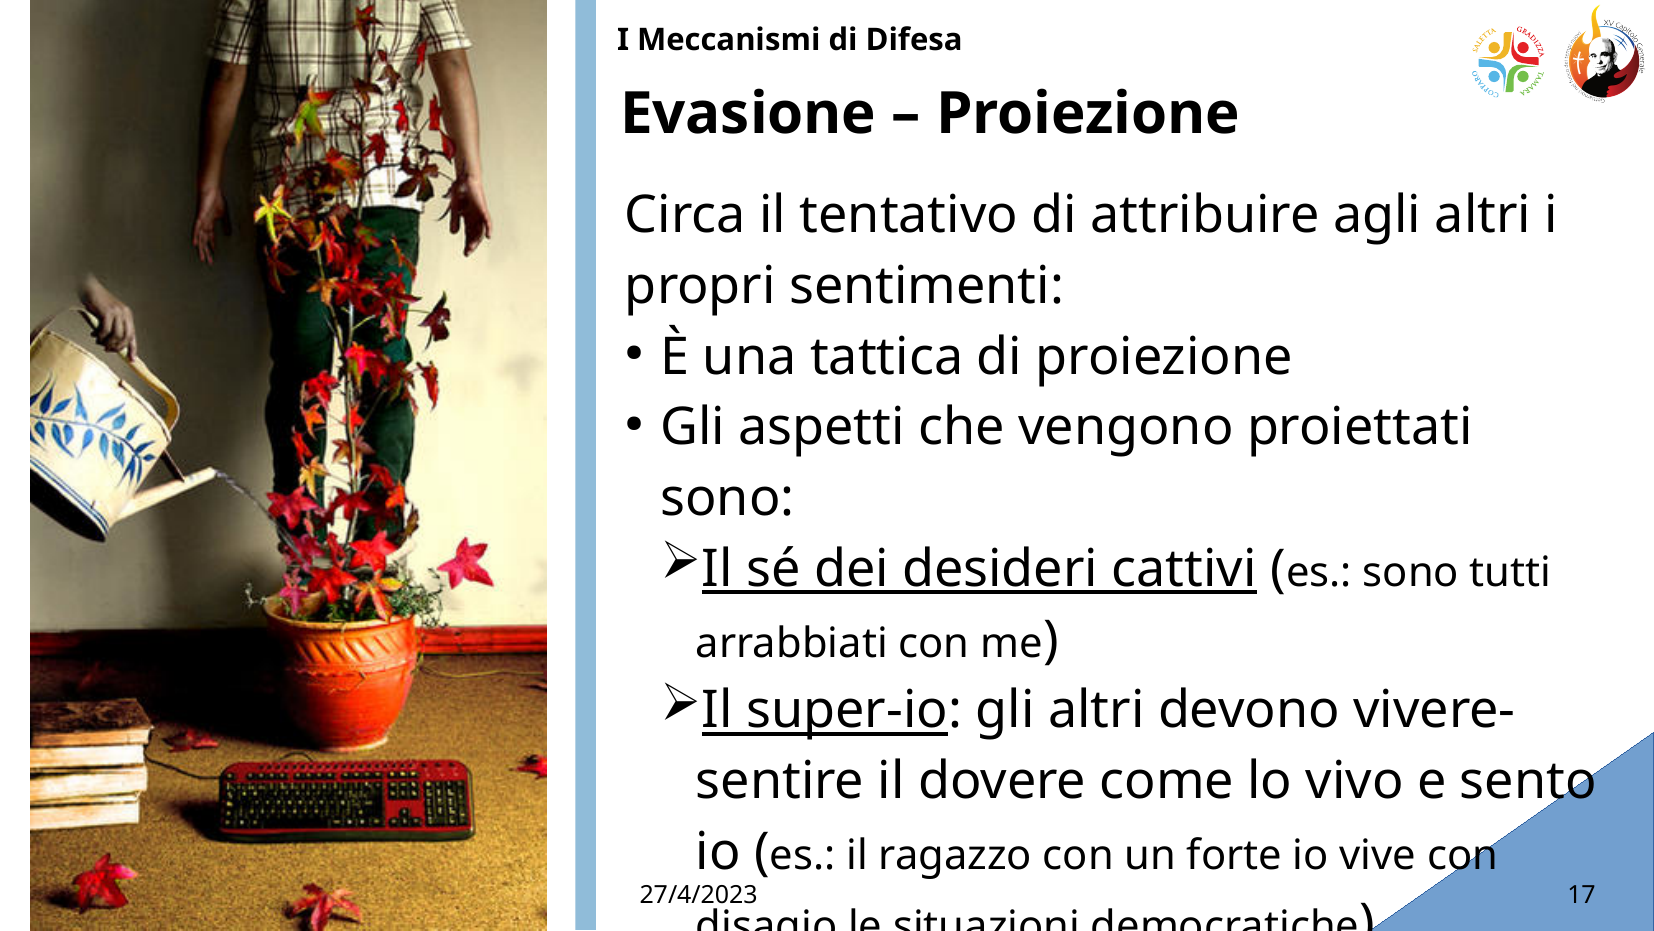

I Meccanismi di Difesa
Evasione – Proiezione
# Circa il tentativo di attribuire agli altri i propri sentimenti:
È una tattica di proiezione
Gli aspetti che vengono proiettati sono:
Il sé dei desideri cattivi (es.: sono tutti arrabbiati con me)
Il super-io: gli altri devono vivere-sentire il dovere come lo vivo e sento io (es.: il ragazzo con un forte io vive con disagio le situazioni democratiche)